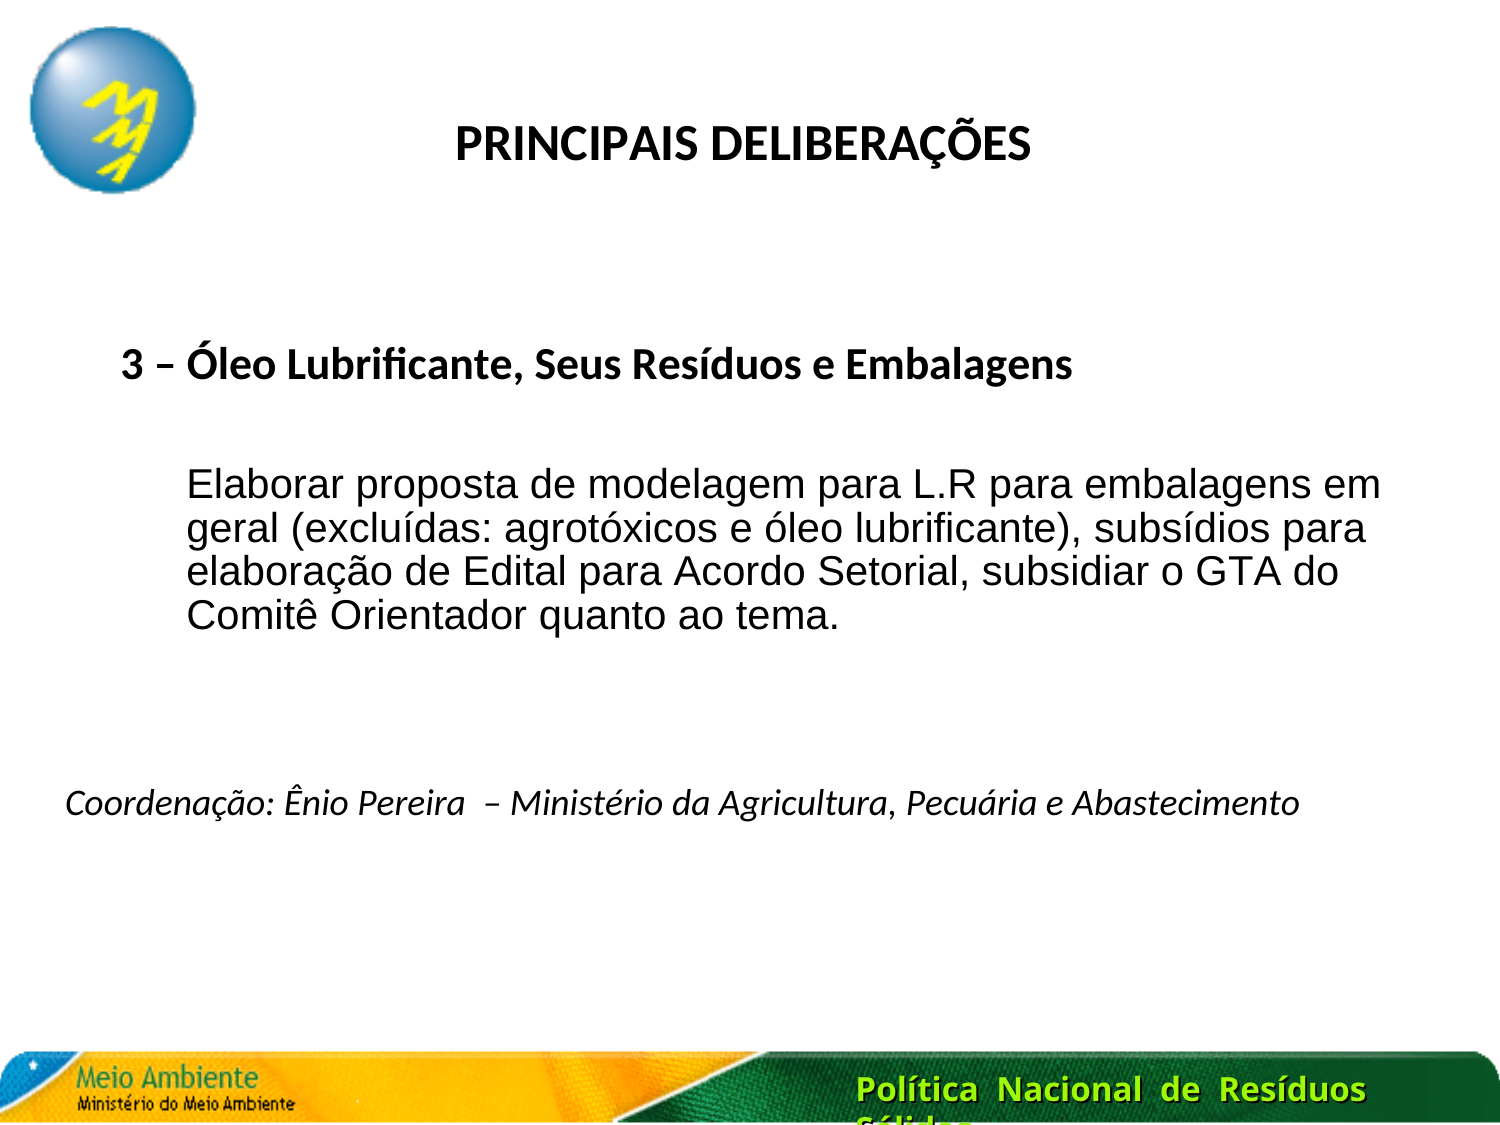

# PRINCIPAIS DELIBERAÇÕES
3 – Óleo Lubrificante, Seus Resíduos e Embalagens
Elaborar proposta de modelagem para L.R para embalagens em geral (excluídas: agrotóxicos e óleo lubrificante), subsídios para elaboração de Edital para Acordo Setorial, subsidiar o GTA do Comitê Orientador quanto ao tema.
Coordenação: Ênio Pereira – Ministério da Agricultura, Pecuária e Abastecimento